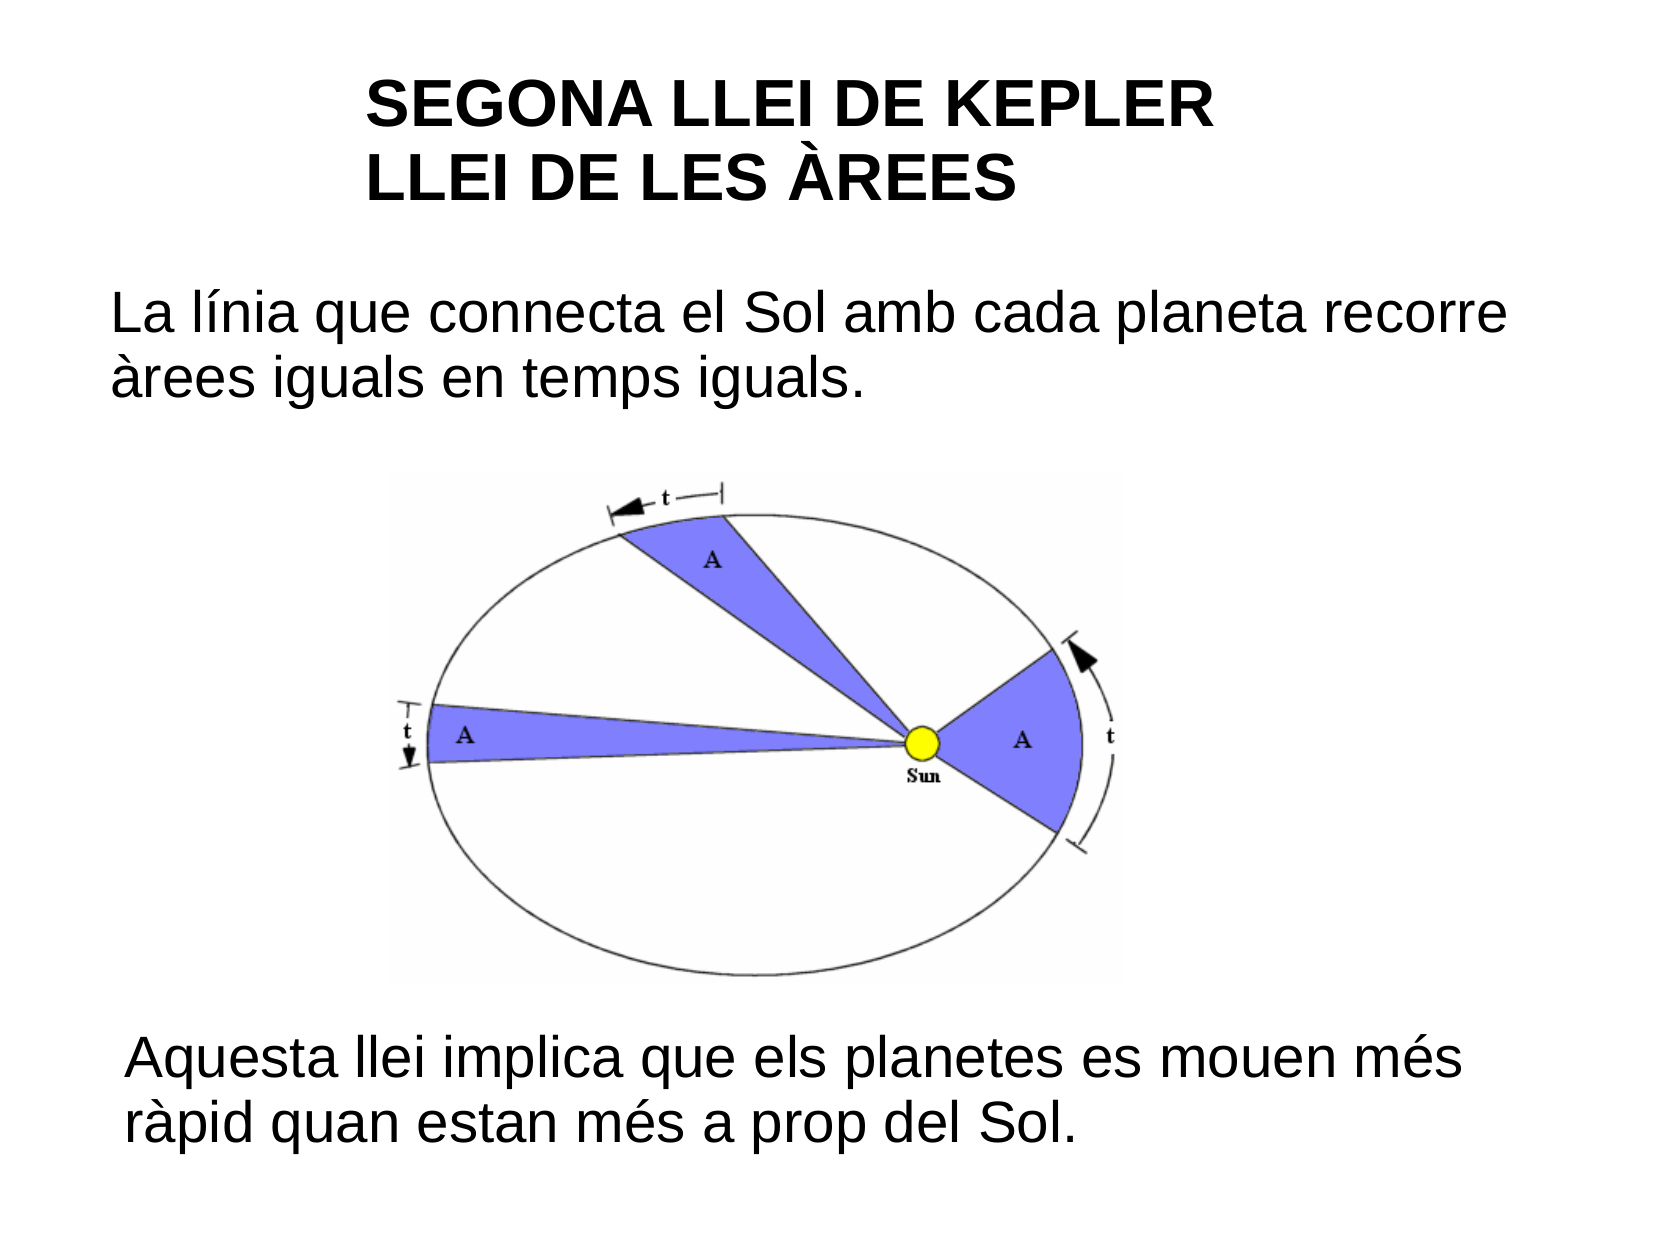

SEGONA LLEI DE KEPLER
LLEI DE LES ÀREES
La línia que connecta el Sol amb cada planeta recorre àrees iguals en temps iguals.
Aquesta llei implica que els planetes es mouen més ràpid quan estan més a prop del Sol.